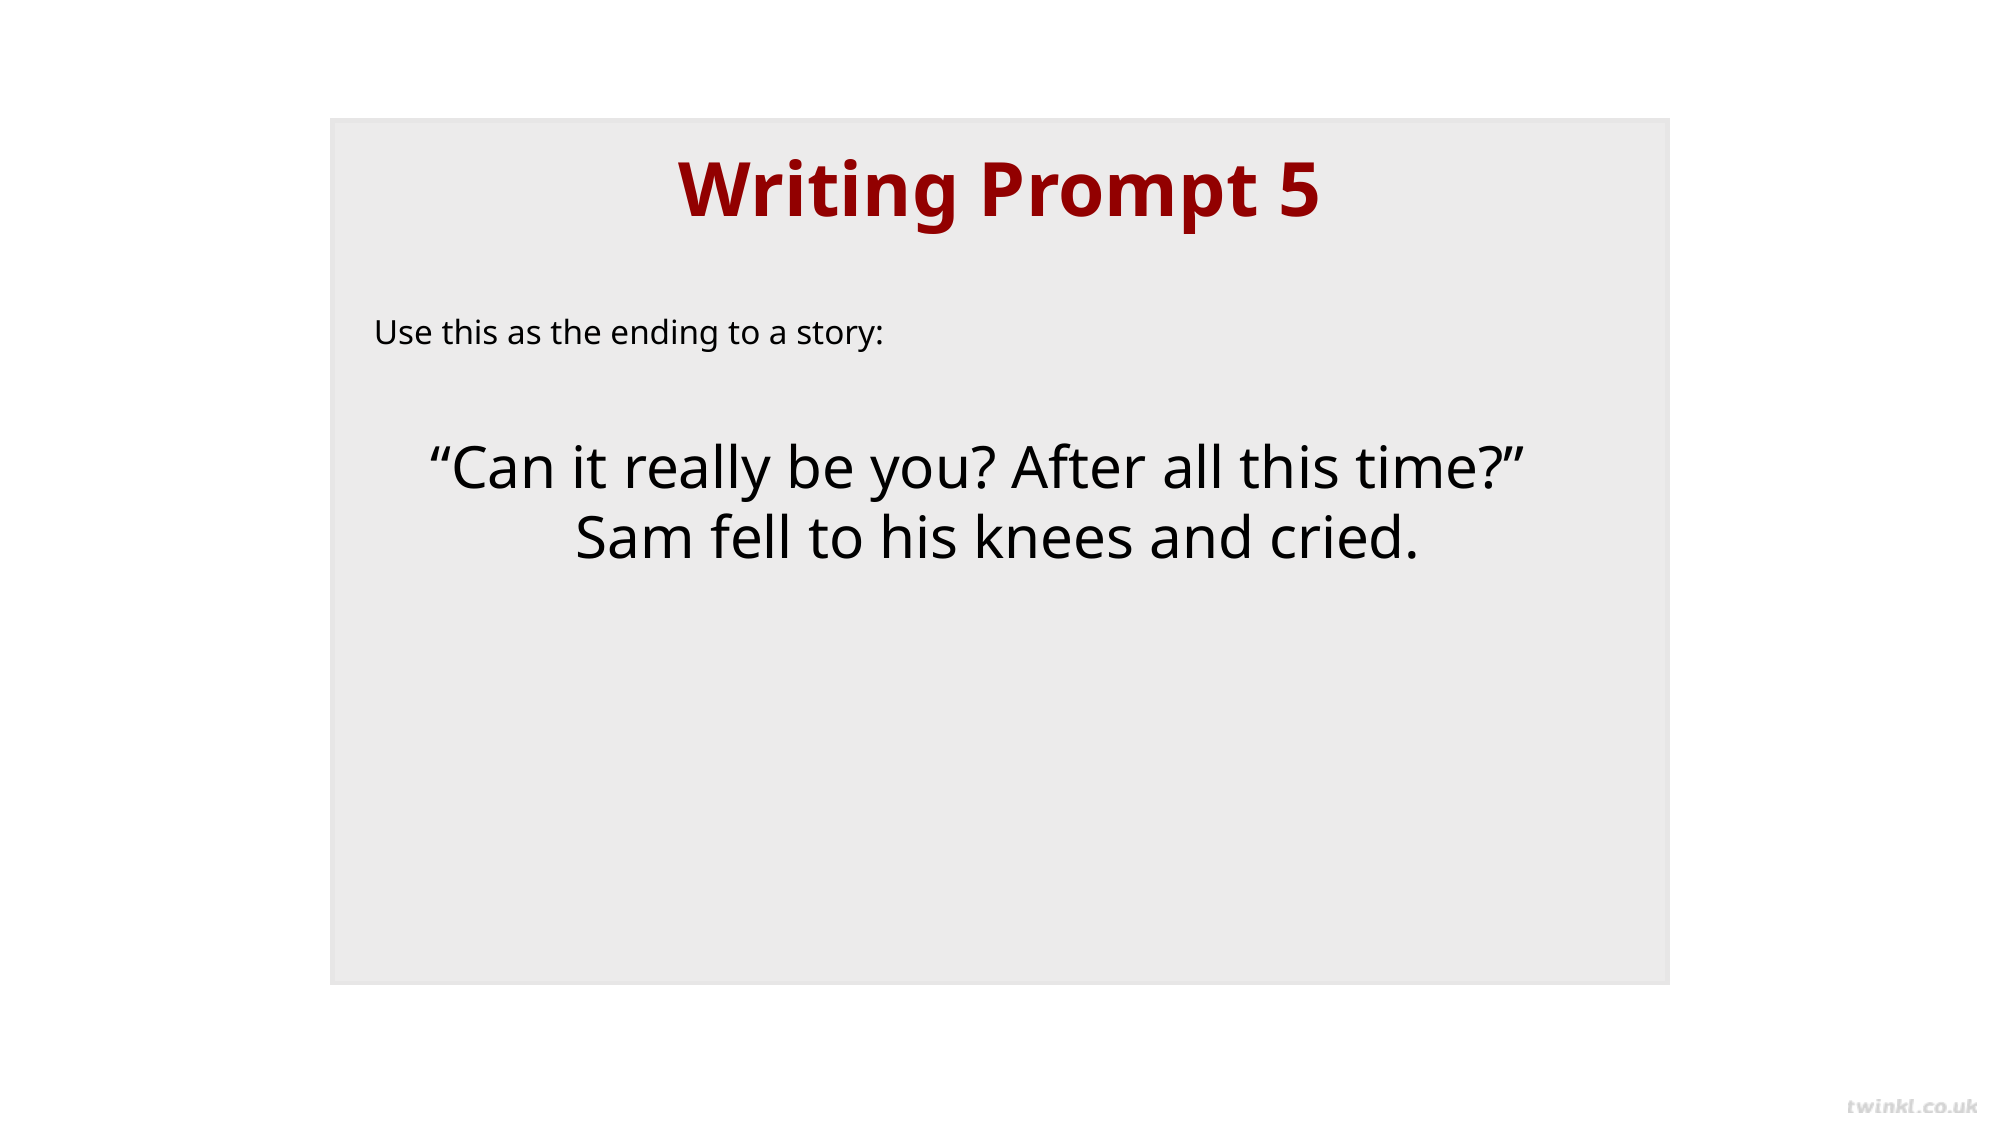

Writing Prompt 5
Use this as the ending to a story:
“Can it really be you? After all this time?”
Sam fell to his knees and cried.